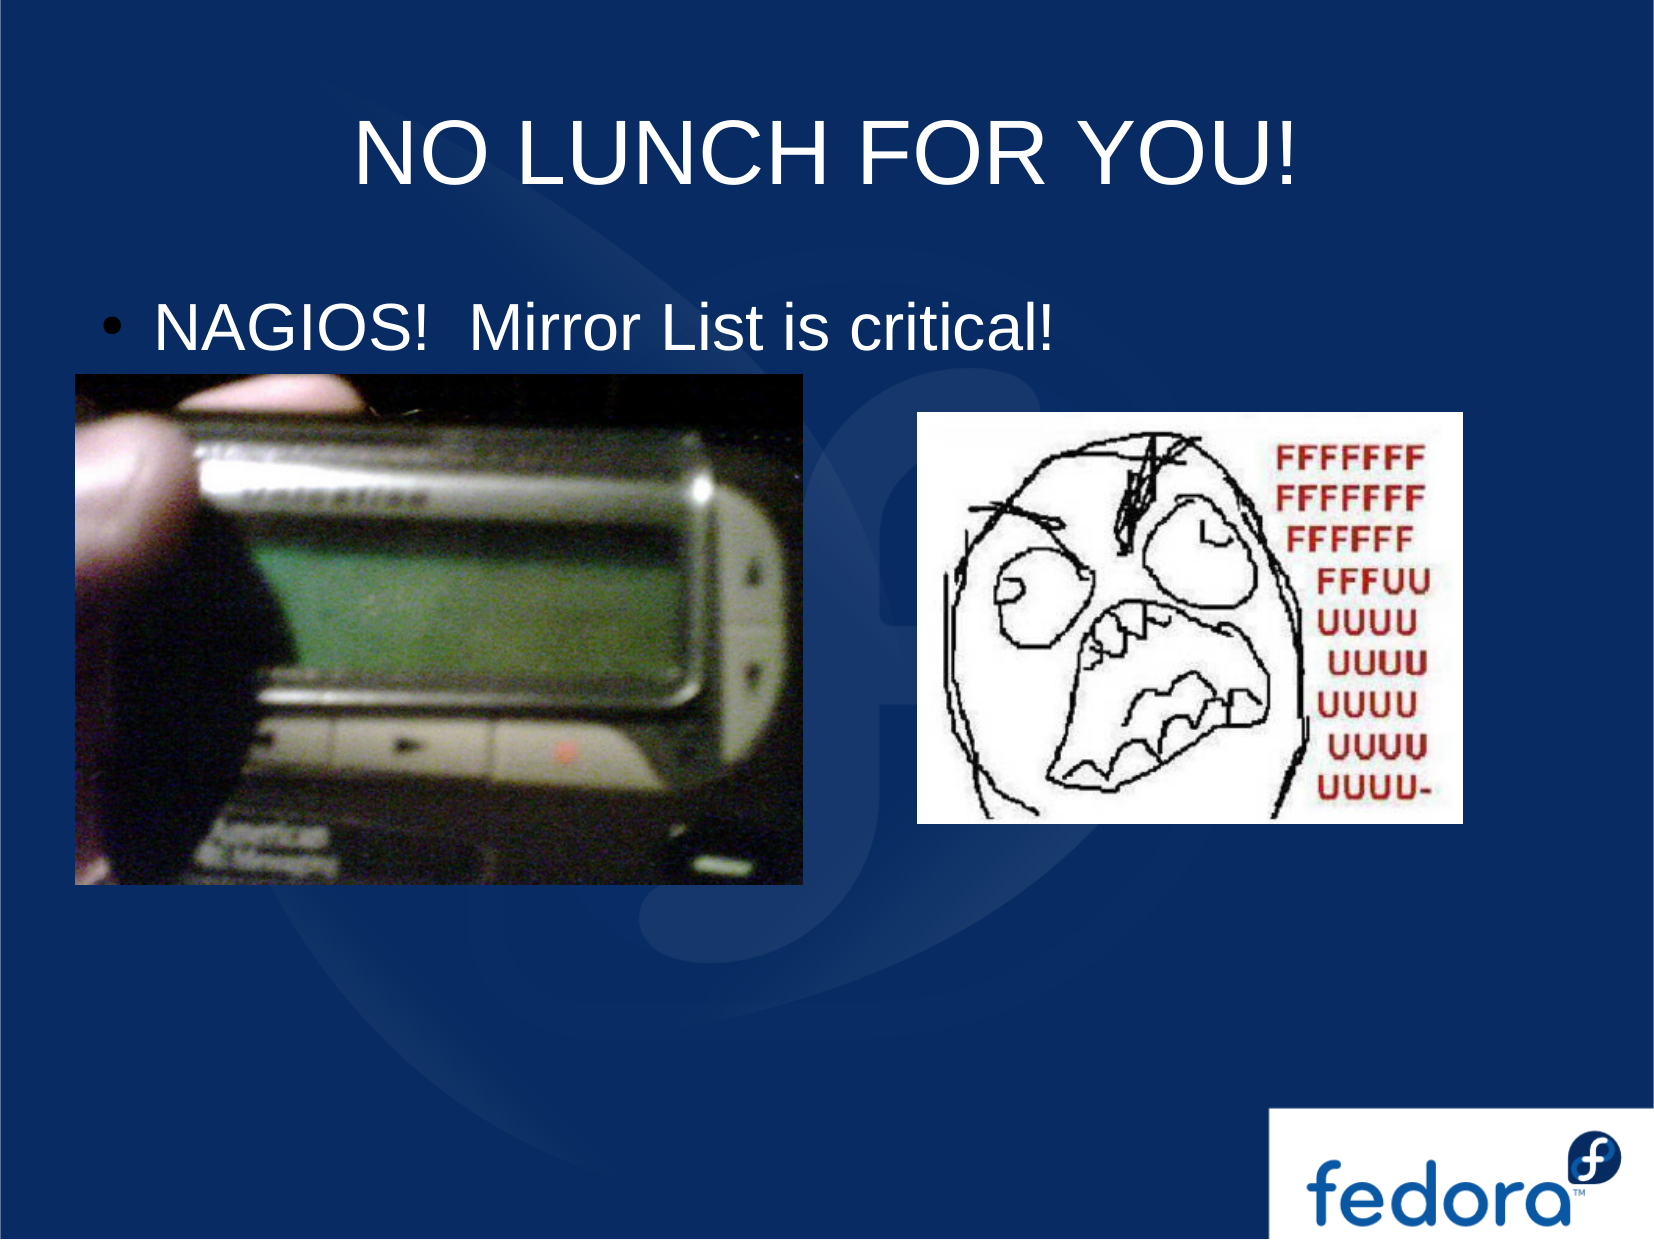

# NO LUNCH FOR YOU!
NAGIOS! Mirror List is critical!